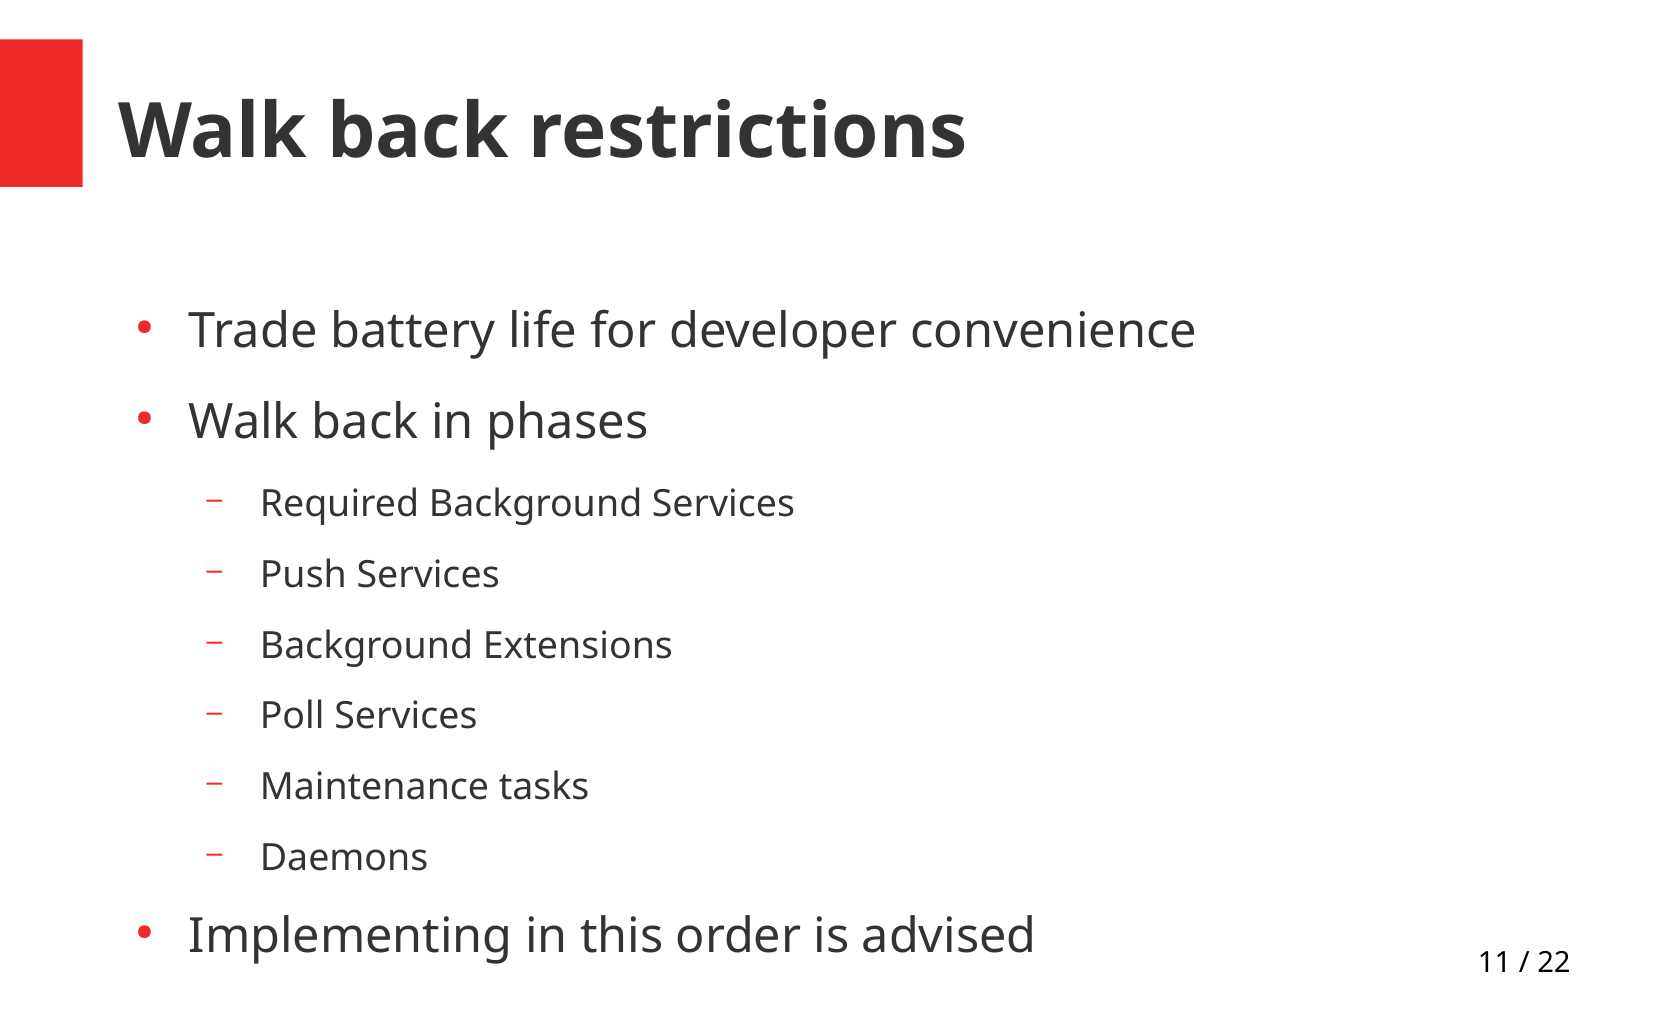

# Walk back restrictions
Trade battery life for developer convenience
Walk back in phases
Required Background Services
Push Services
Background Extensions
Poll Services
Maintenance tasks
Daemons
Implementing in this order is advised
11